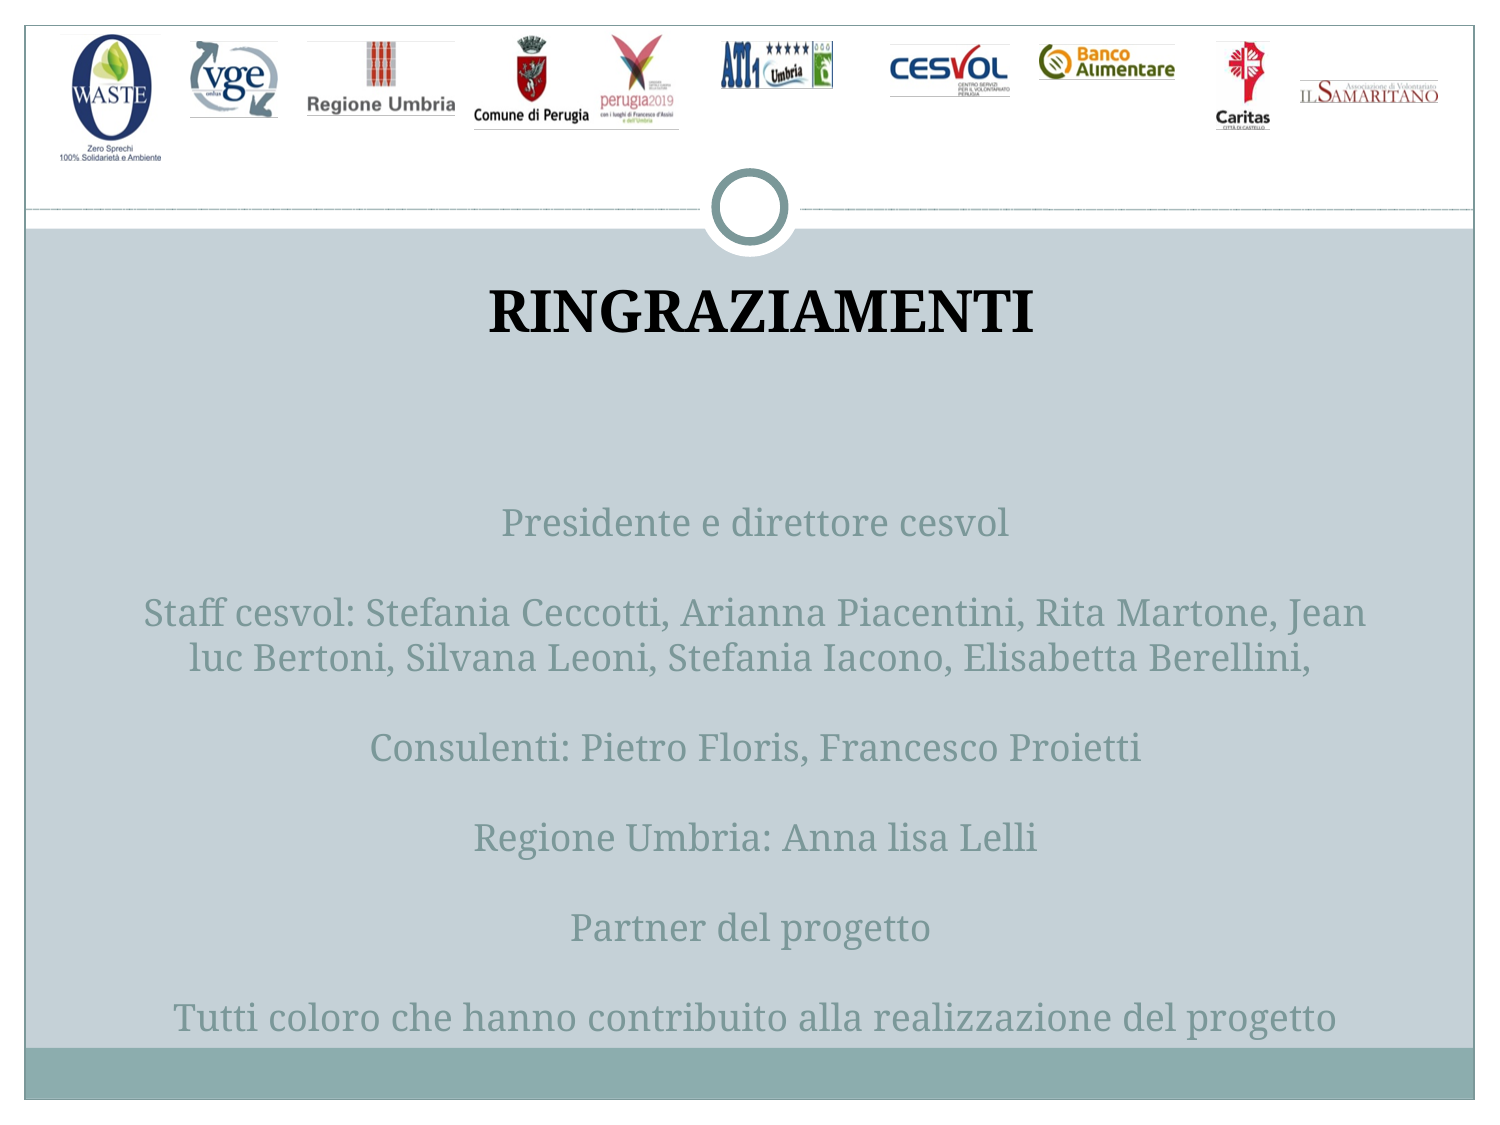

RINGRAZIAMENTI
# Presidente e direttore cesvol Staff cesvol: Stefania Ceccotti, Arianna Piacentini, Rita Martone, Jean luc Bertoni, Silvana Leoni, Stefania Iacono, Elisabetta Berellini, Consulenti: Pietro Floris, Francesco Proietti Regione Umbria: Anna lisa Lelli Partner del progetto Tutti coloro che hanno contribuito alla realizzazione del progetto